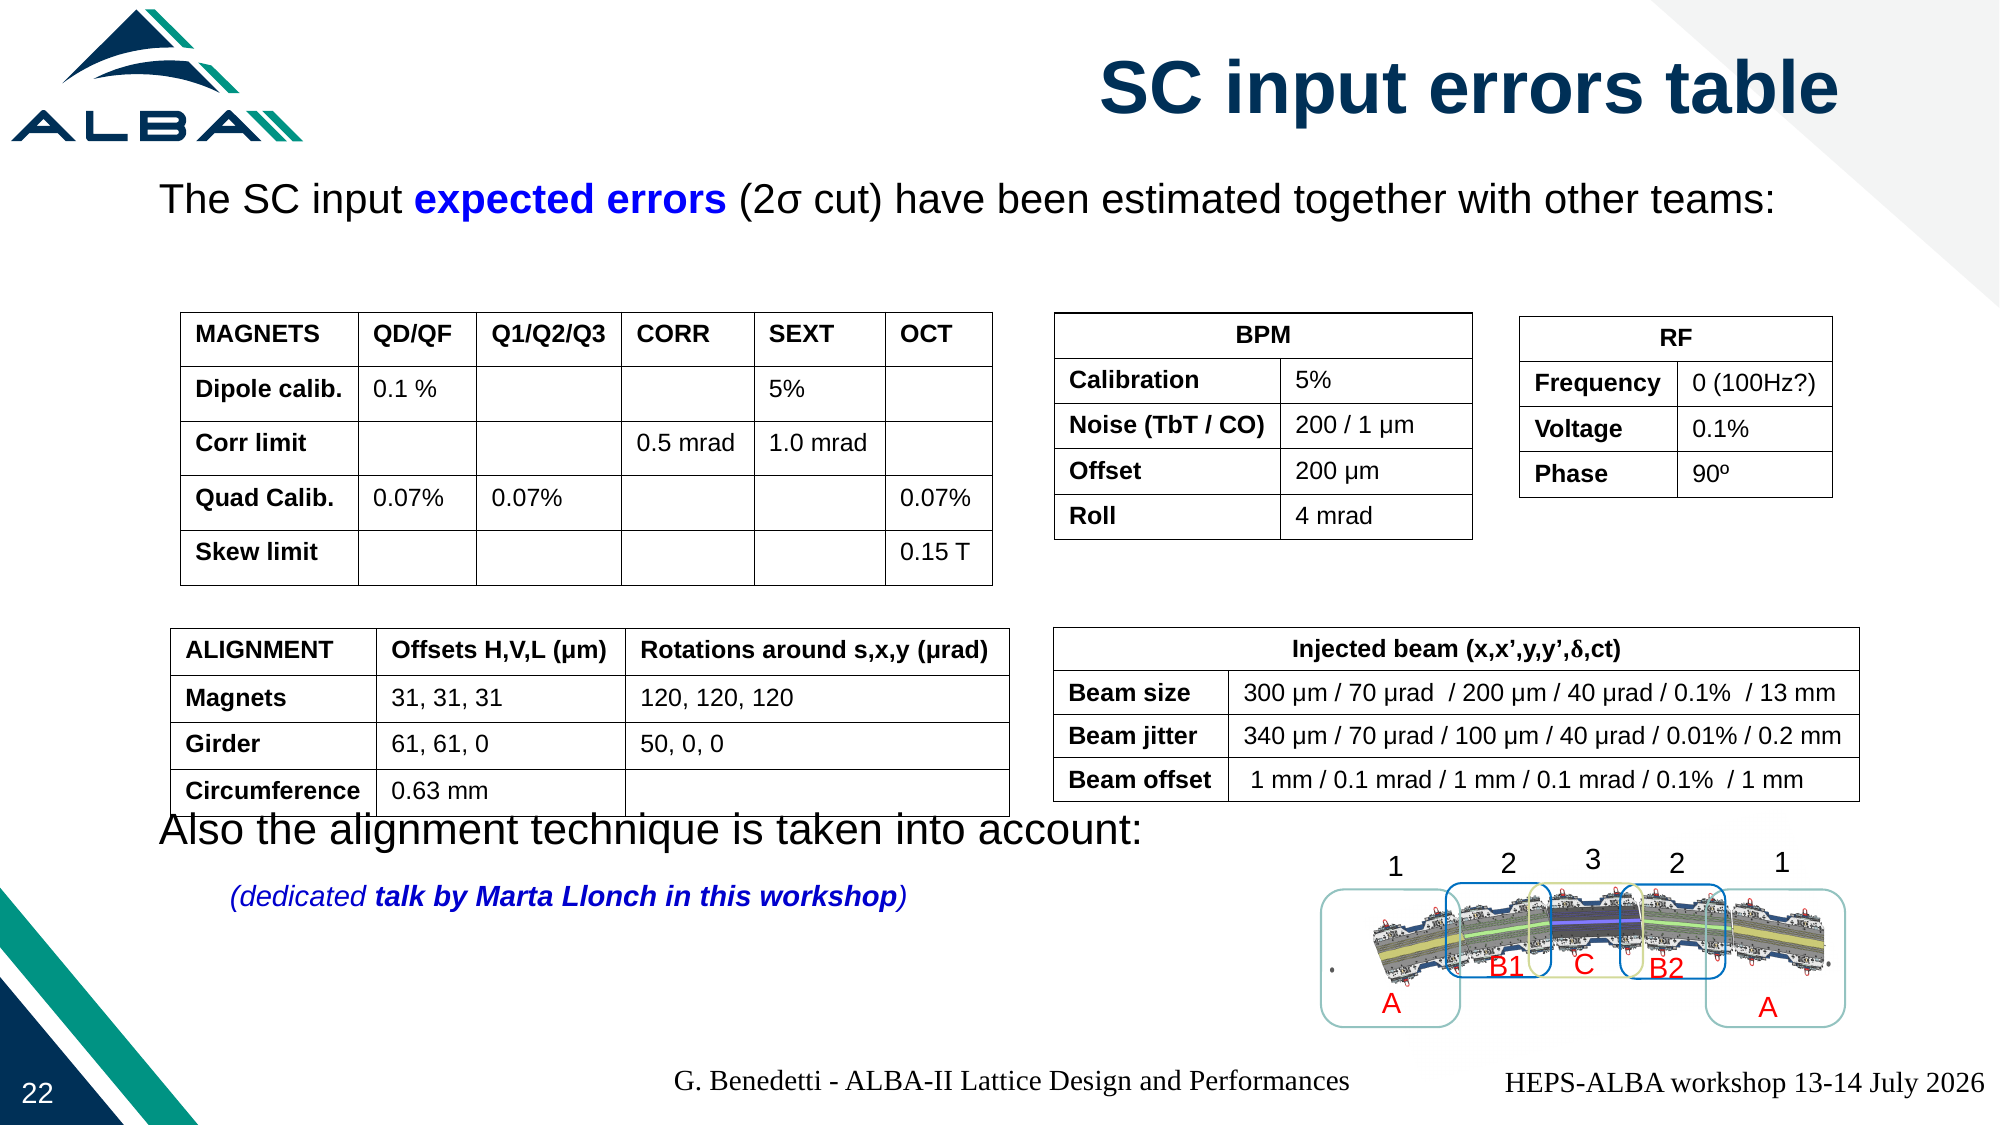

# SC input errors table
The SC input expected errors (2σ cut) have been estimated together with other teams:
Also the alignment technique is taken into account:
(dedicated talk by Marta Llonch in this workshop)
| MAGNETS | QD/QF | Q1/Q2/Q3 | CORR | SEXT | OCT |
| --- | --- | --- | --- | --- | --- |
| Dipole calib. | 0.1 % | | | 5% | |
| Corr limit | | | 0.5 mrad | 1.0 mrad | |
| Quad Calib. | 0.07% | 0.07% | | | 0.07% |
| Skew limit | | | | | 0.15 T |
| BPM | |
| --- | --- |
| Calibration | 5% |
| Noise (TbT / CO) | 200 / 1 μm |
| Offset | 200 μm |
| Roll | 4 mrad |
| RF | |
| --- | --- |
| Frequency | 0 (100Hz?) |
| Voltage | 0.1% |
| Phase | 90º |
| Injected beam (x,x’,y,y’,δ,ct) | |
| --- | --- |
| Beam size | 300 μm / 70 μrad / 200 μm / 40 μrad / 0.1% / 13 mm |
| Beam jitter | 340 μm / 70 μrad / 100 μm / 40 μrad / 0.01% / 0.2 mm |
| Beam offset | 1 mm / 0.1 mrad / 1 mm / 0.1 mrad / 0.1% / 1 mm |
| ALIGNMENT | Offsets H,V,L (μm) | Rotations around s,x,y (μrad) |
| --- | --- | --- |
| Magnets | 31, 31, 31 | 120, 120, 120 |
| Girder | 61, 61, 0 | 50, 0, 0 |
| Circumference | 0.63 mm | |
3
1
2
2
1
C
B1
B2
A
A
G. Benedetti - ALBA-II Lattice Design and Performances
HEPS-ALBA workshop 13-14 July 2026